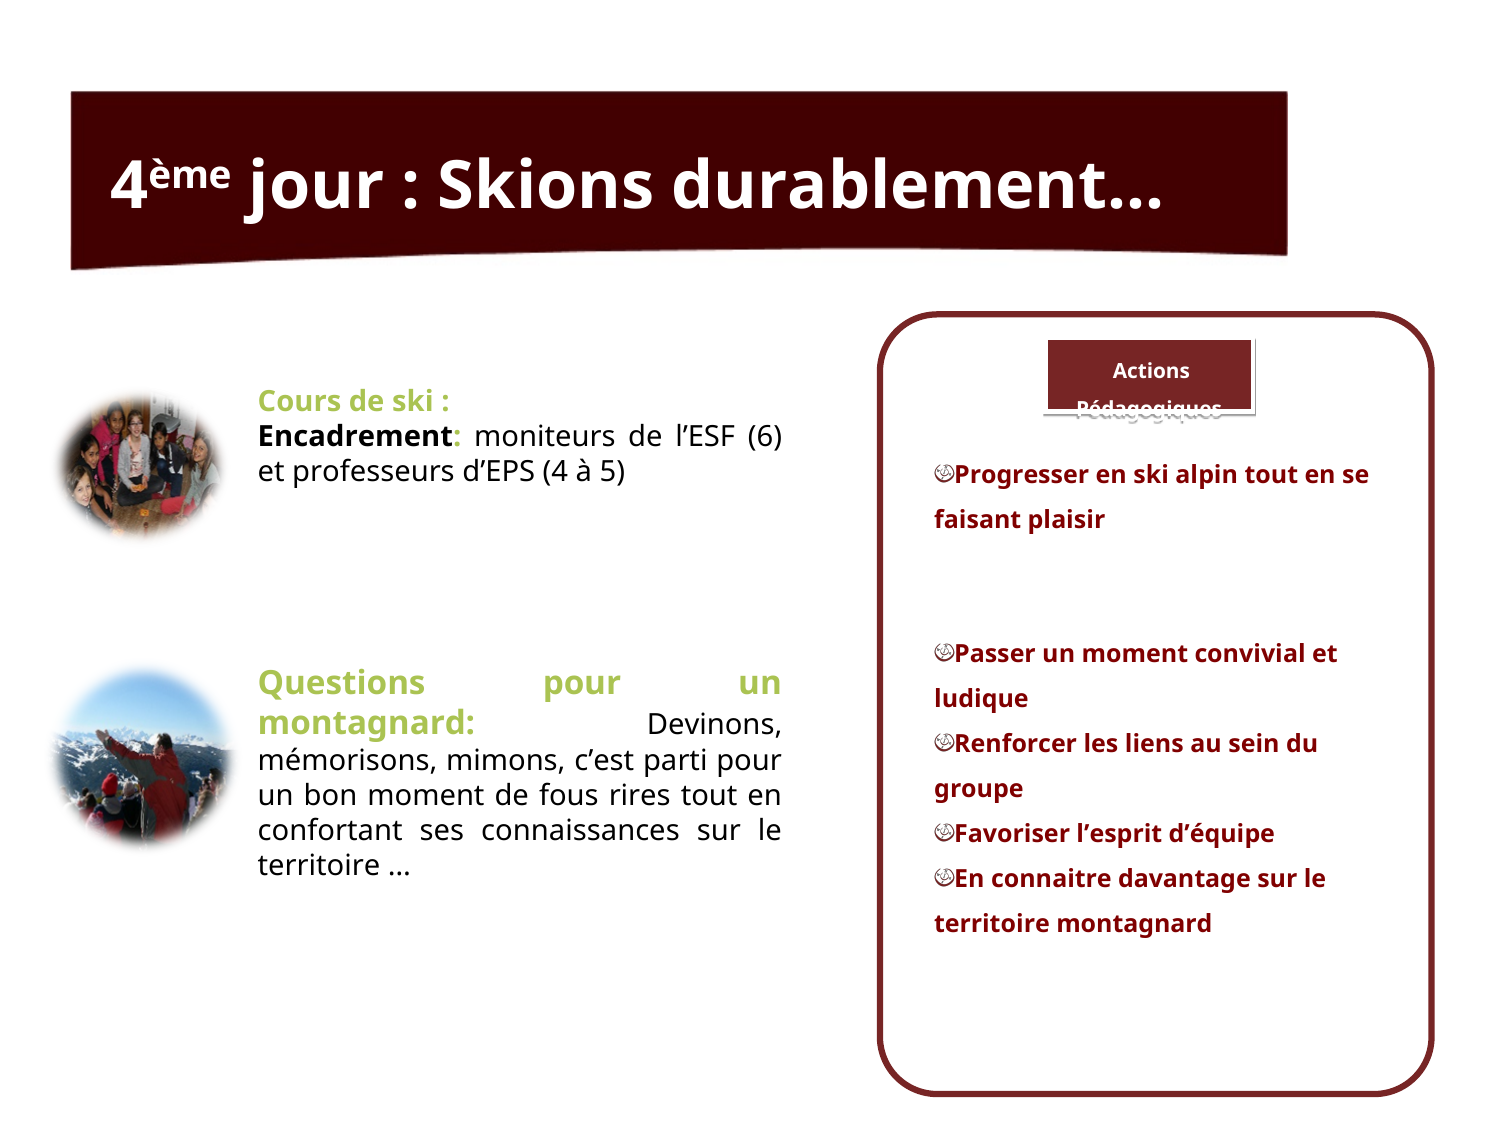

4ème jour : Skions durablement…
Progresser en ski alpin tout en se faisant plaisir
Passer un moment convivial et ludique
Renforcer les liens au sein du groupe
Favoriser l’esprit d’équipe
En connaitre davantage sur le territoire montagnard
 Actions Pédagogiques
Cours de ski :
Encadrement: moniteurs de l’ESF (6) et professeurs d’EPS (4 à 5)
Questions pour un montagnard: Devinons, mémorisons, mimons, c’est parti pour un bon moment de fous rires tout en confortant ses connaissances sur le territoire …